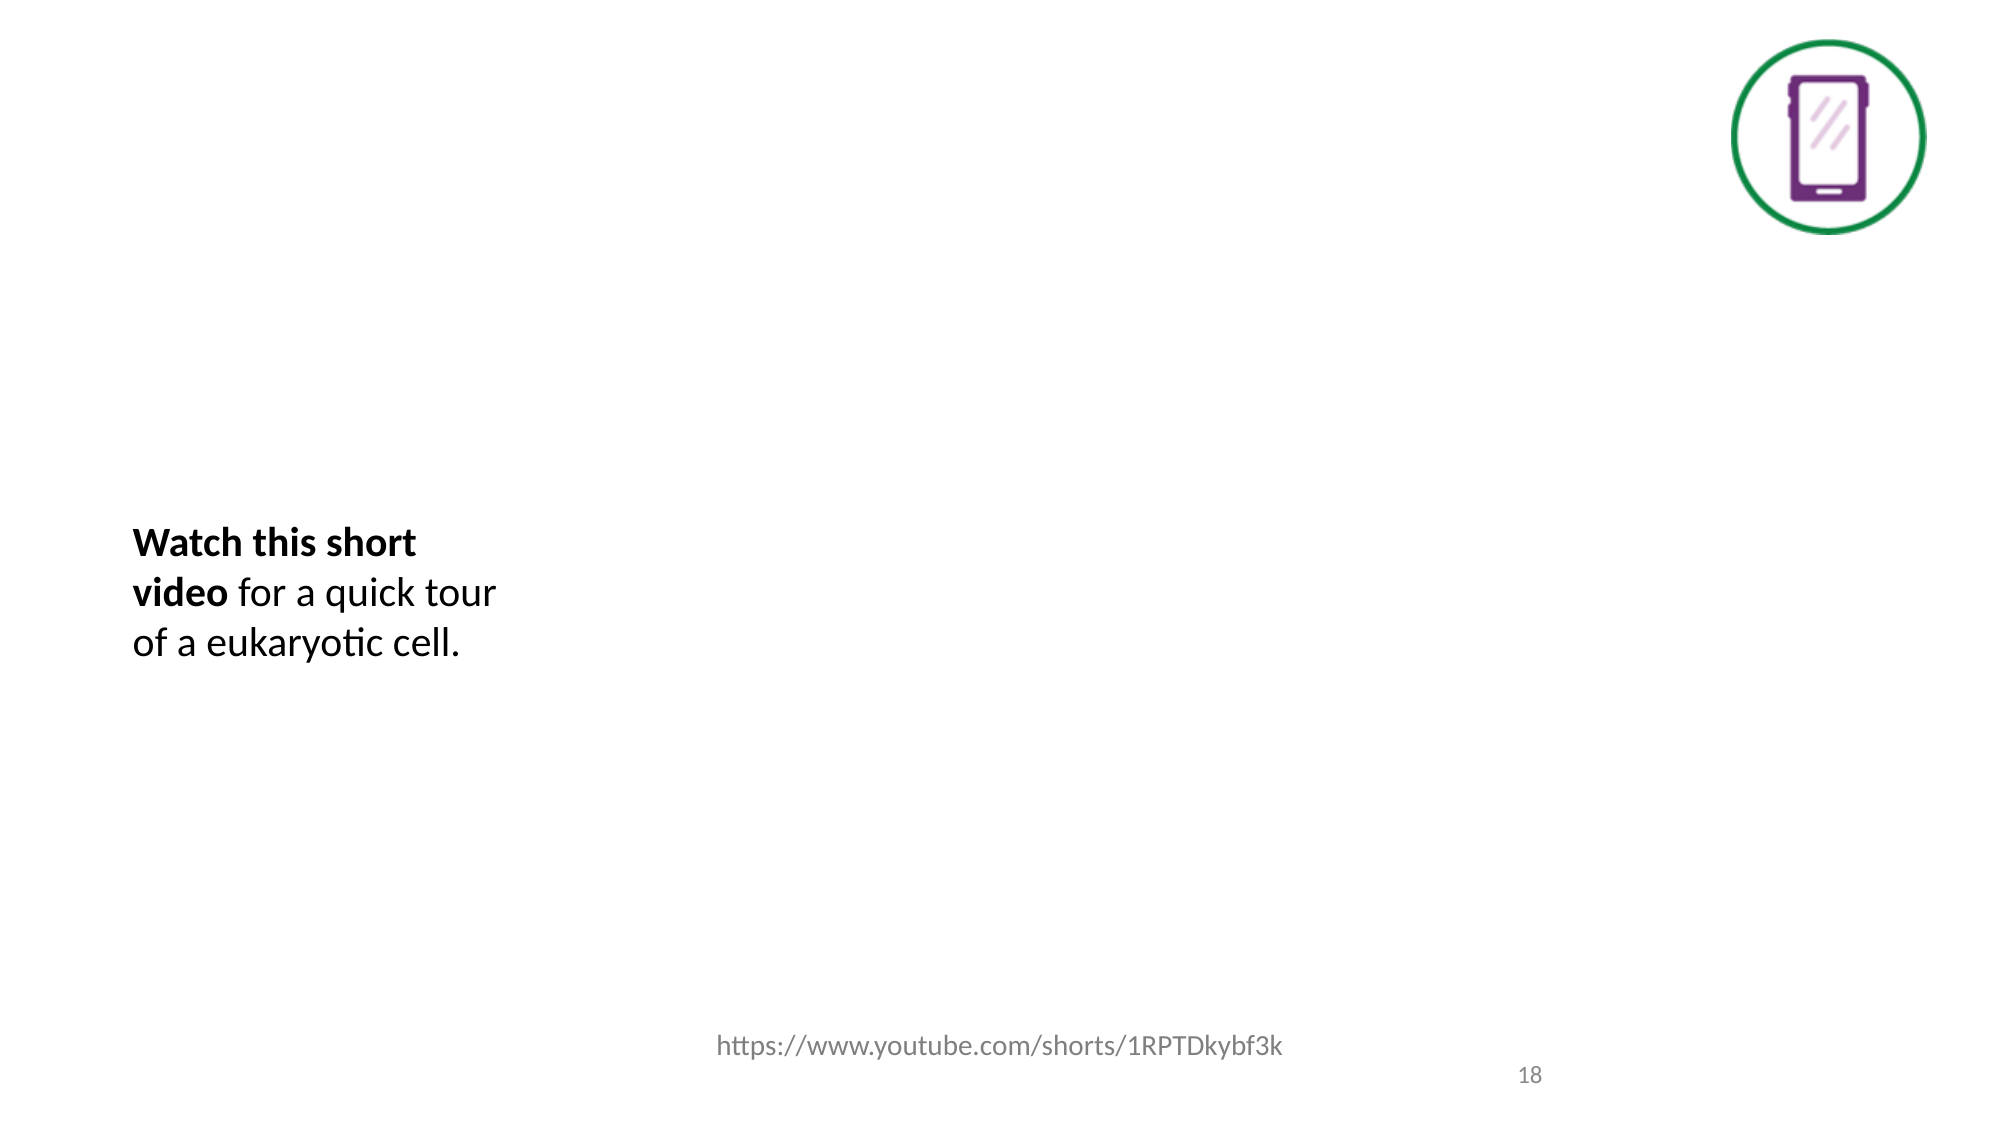

Eukaryotic Cell Functions
Watch this short video for a quick tour of a eukaryotic cell.
https://www.youtube.com/shorts/1RPTDkybf3k